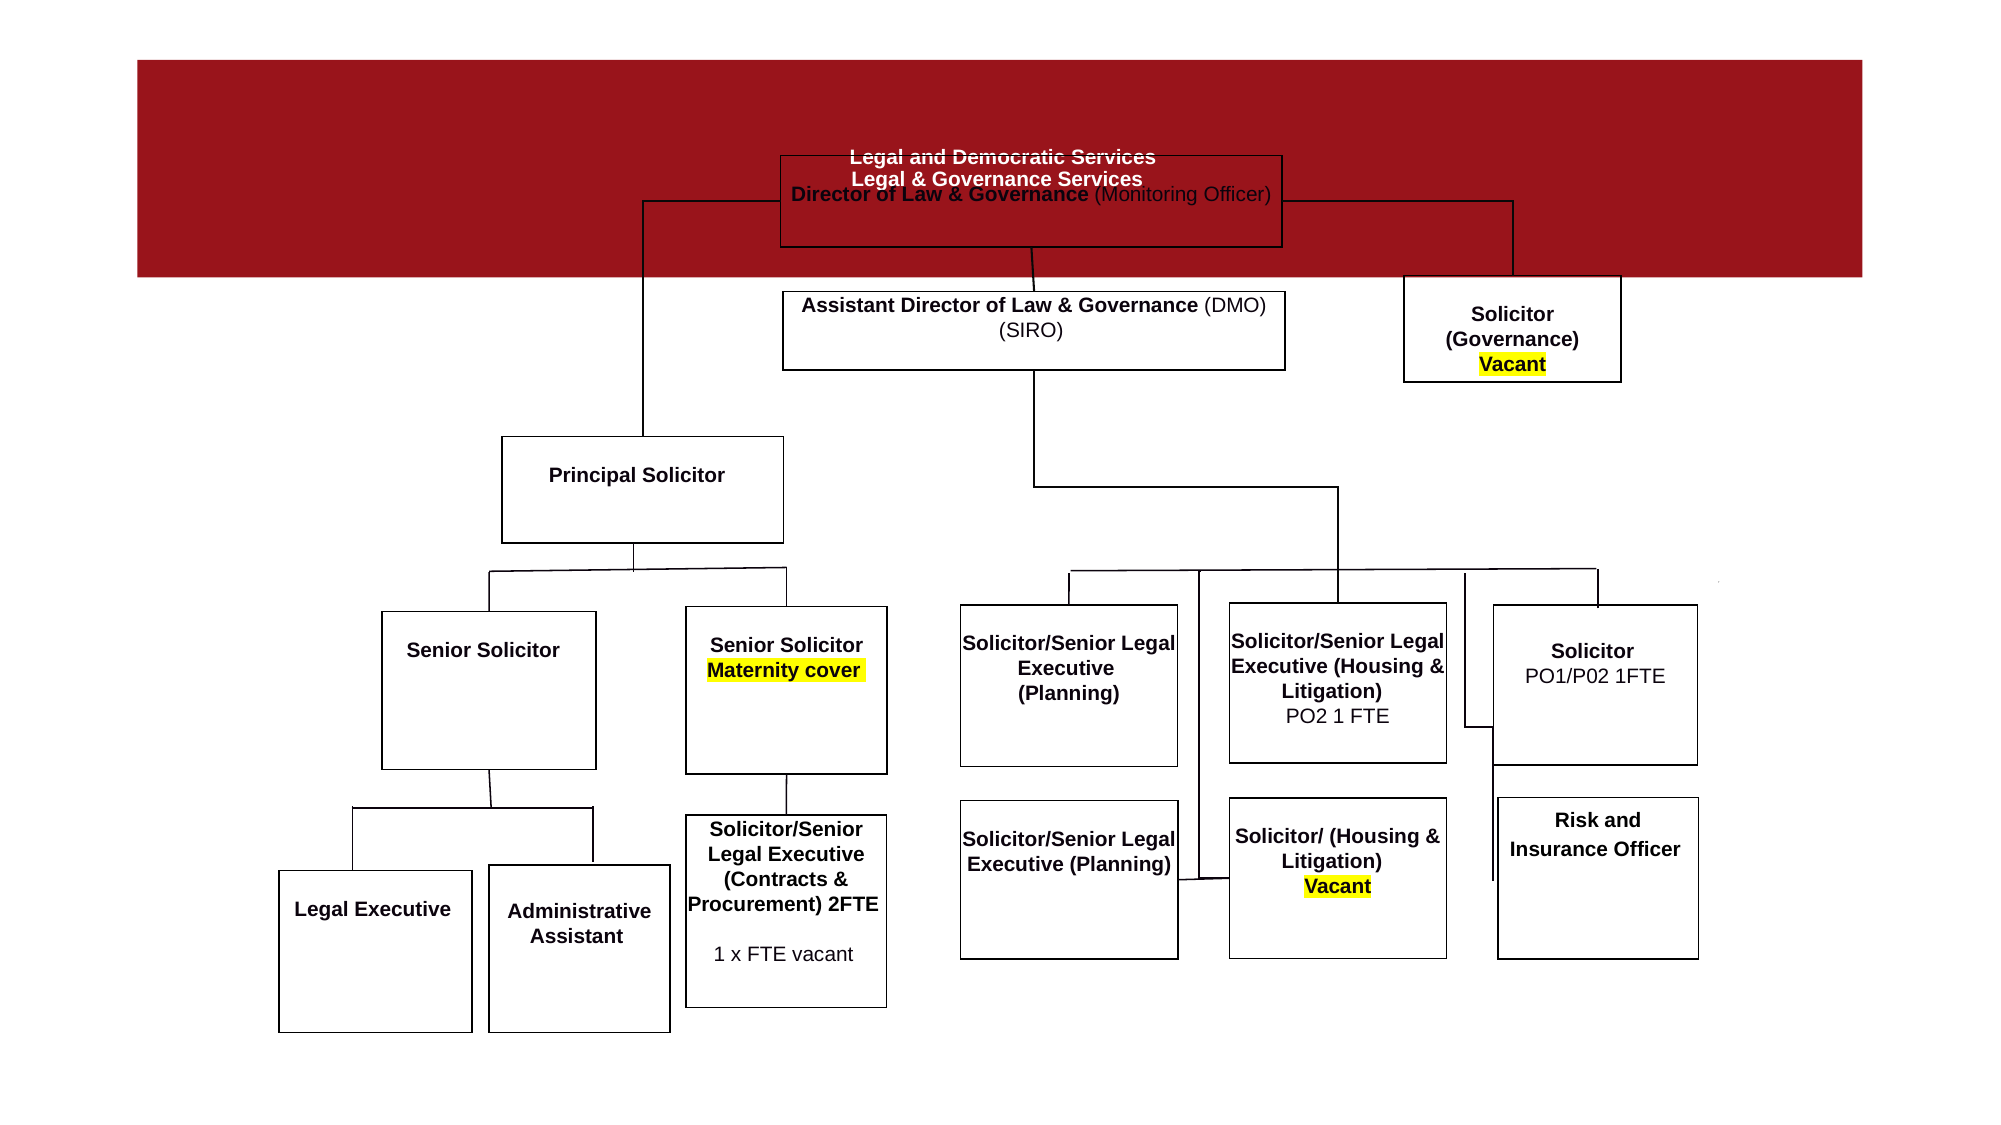

# Legal and Democratic Services Legal & Governance Services
Director of Law & Governance (Monitoring Officer)
Solicitor (Governance)
Vacant
Assistant Director of Law & Governance (DMO) (SIRO)
Principal Solicitor
Solicitor/Senior Legal Executive (Housing & Litigation)
PO2 1 FTE
Solicitor/Senior Legal Executive
(Planning)
Solicitor
PO1/P02 1FTE
Senior Solicitor
Maternity cover
Senior Solicitor
Risk and Insurance Officer
Solicitor/ (Housing & Litigation)
Vacant
Solicitor/Senior Legal Executive (Planning)
Solicitor/Senior Legal Executive (Contracts & Procurement) 2FTE
1 x FTE vacant
Administrative Assistant
Legal Executive
From December 2025